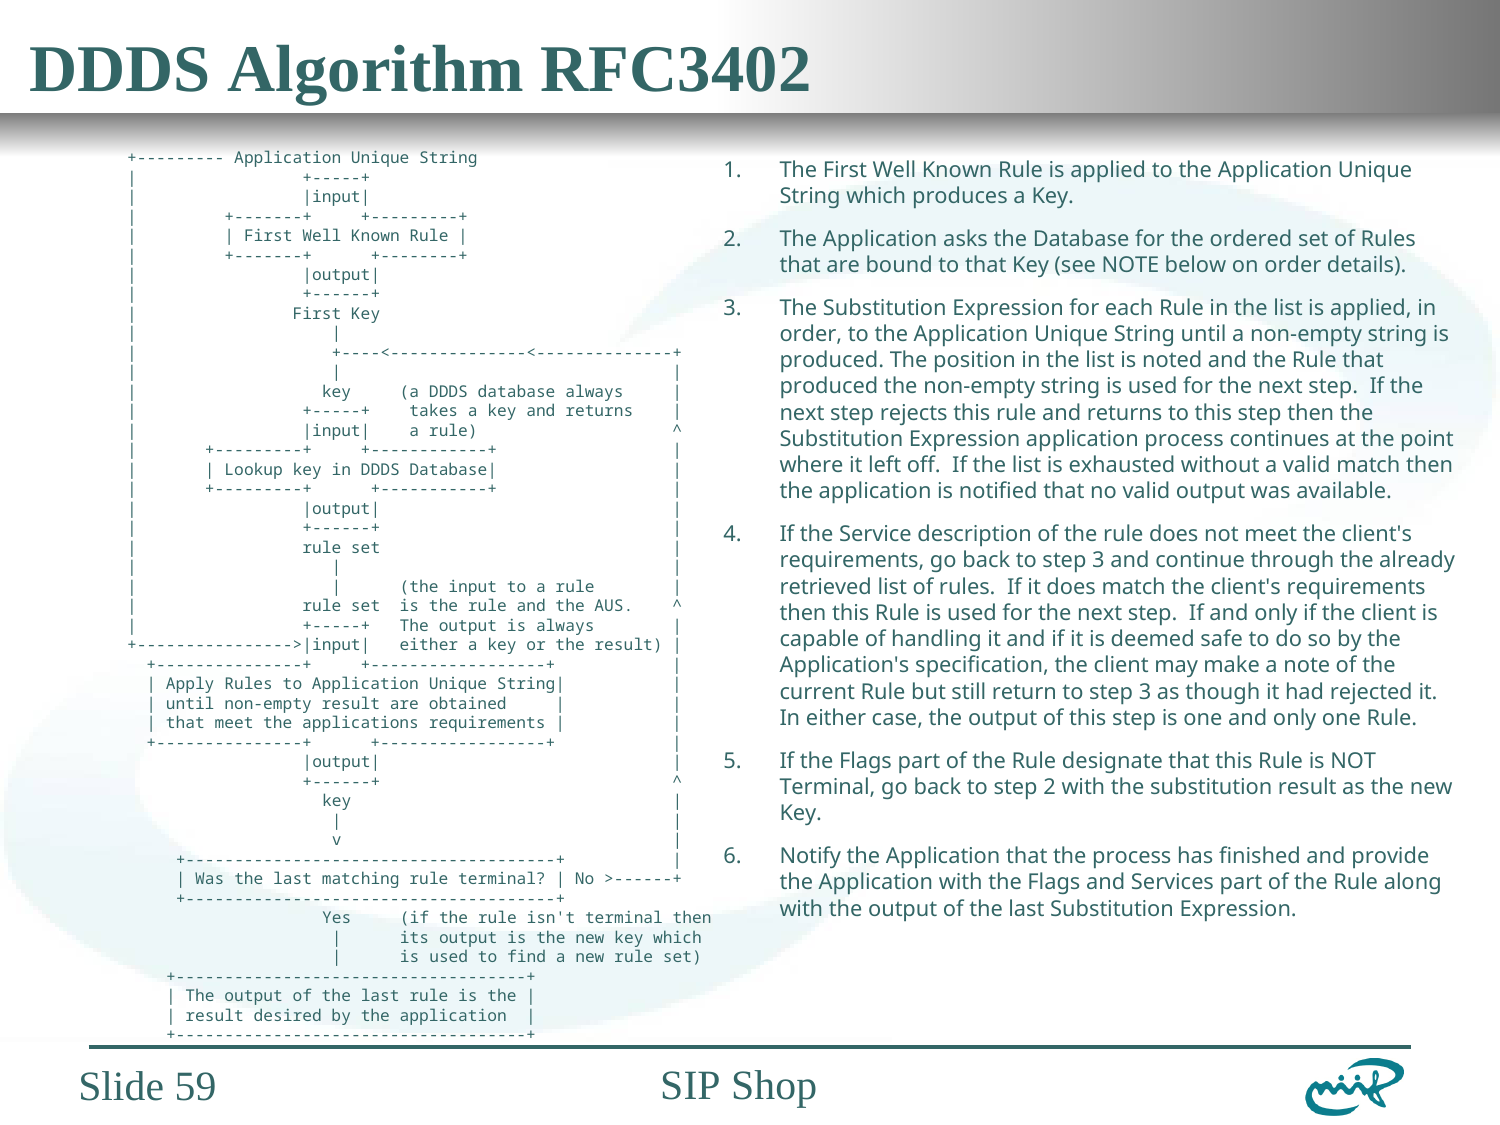

# DDDS Algorithm RFC3402
 +--------- Application Unique String
 | +-----+
 | |input|
 | +-------+ +---------+
 | | First Well Known Rule |
 | +-------+ +--------+
 | |output|
 | +------+
 | First Key
 | |
 | +----<--------------<--------------+
 | | |
 | key (a DDDS database always |
 | +-----+ takes a key and returns |
 | |input| a rule) ^
 | +---------+ +------------+ |
 | | Lookup key in DDDS Database| |
 | +---------+ +-----------+ |
 | |output| |
 | +------+ |
 | rule set |
 | | |
 | | (the input to a rule |
 | rule set is the rule and the AUS. ^
 | +-----+ The output is always |
 +---------------->|input| either a key or the result) |
 +---------------+ +------------------+ |
 | Apply Rules to Application Unique String| |
 | until non-empty result are obtained | |
 | that meet the applications requirements | |
 +---------------+ +-----------------+ |
 |output| |
 +------+ ^
 key |
 | |
 v |
 +--------------------------------------+ |
 | Was the last matching rule terminal? | No >------+
 +--------------------------------------+
 Yes (if the rule isn't terminal then
 | its output is the new key which
 | is used to find a new rule set)
 +------------------------------------+
 | The output of the last rule is the |
 | result desired by the application |
 +------------------------------------+
The First Well Known Rule is applied to the Application Unique String which produces a Key.
The Application asks the Database for the ordered set of Rules that are bound to that Key (see NOTE below on order details).
The Substitution Expression for each Rule in the list is applied, in order, to the Application Unique String until a non-empty string is produced. The position in the list is noted and the Rule that produced the non-empty string is used for the next step. If the next step rejects this rule and returns to this step then the Substitution Expression application process continues at the point where it left off. If the list is exhausted without a valid match then the application is notified that no valid output was available.
If the Service description of the rule does not meet the client's requirements, go back to step 3 and continue through the already retrieved list of rules. If it does match the client's requirements then this Rule is used for the next step. If and only if the client is capable of handling it and if it is deemed safe to do so by the Application's specification, the client may make a note of the current Rule but still return to step 3 as though it had rejected it. In either case, the output of this step is one and only one Rule.
If the Flags part of the Rule designate that this Rule is NOT Terminal, go back to step 2 with the substitution result as the new Key.
Notify the Application that the process has finished and provide the Application with the Flags and Services part of the Rule along with the output of the last Substitution Expression.
59